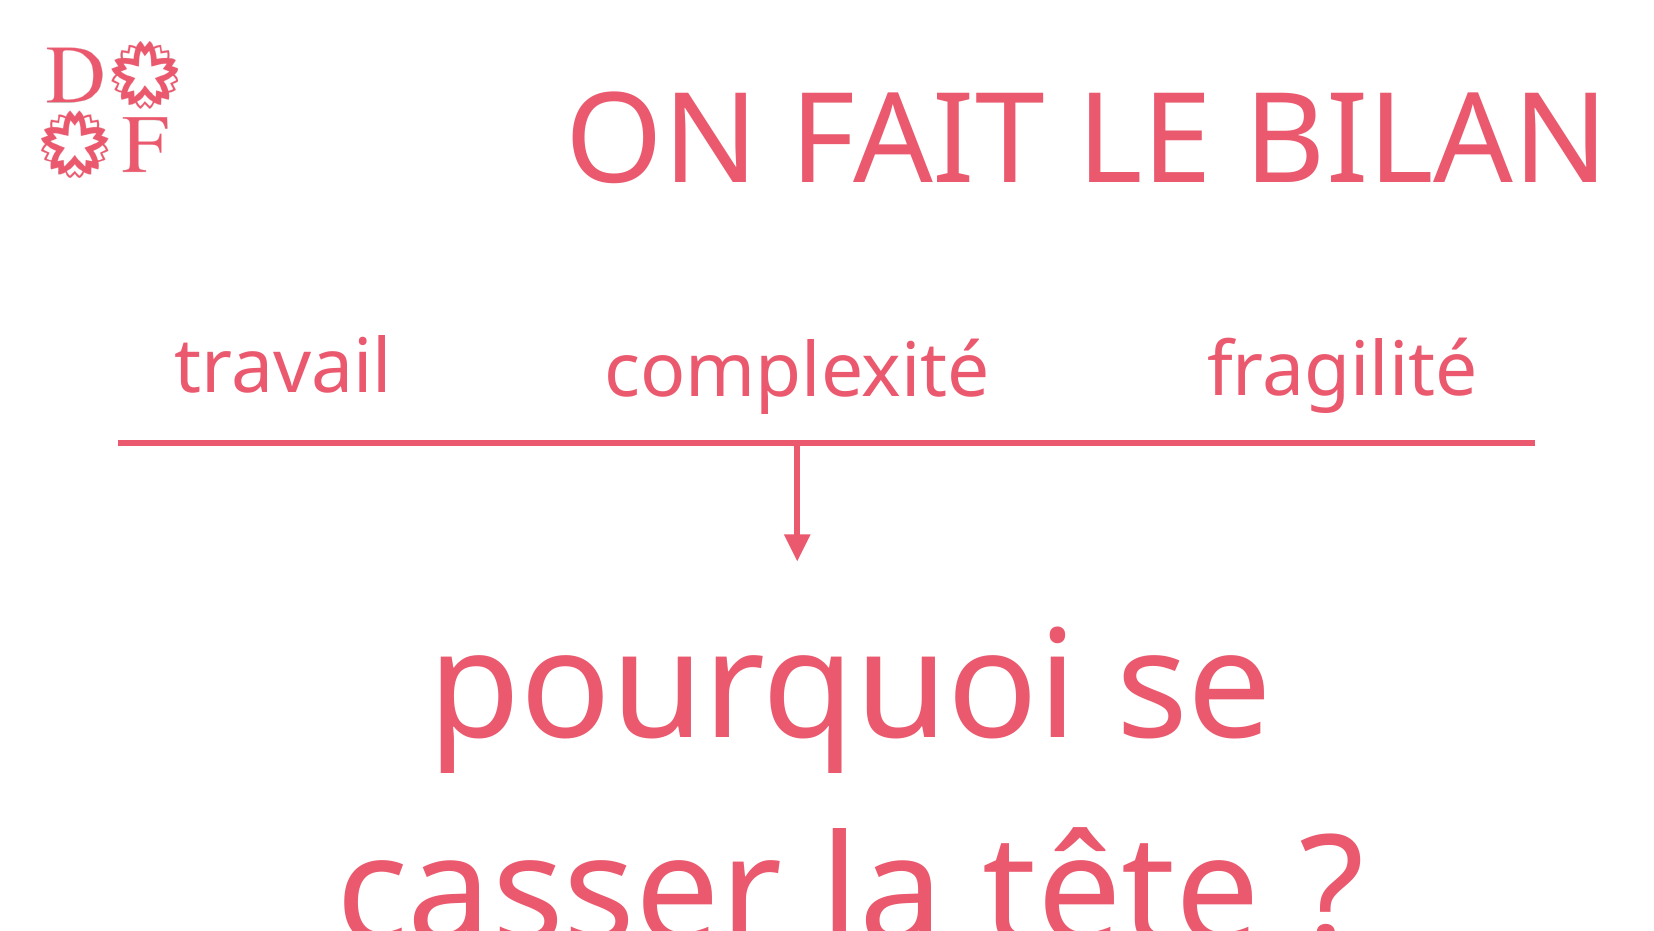

ON FAIT LE BILAN
travail
fragilité
complexité
pourquoi se
casser la tête ?